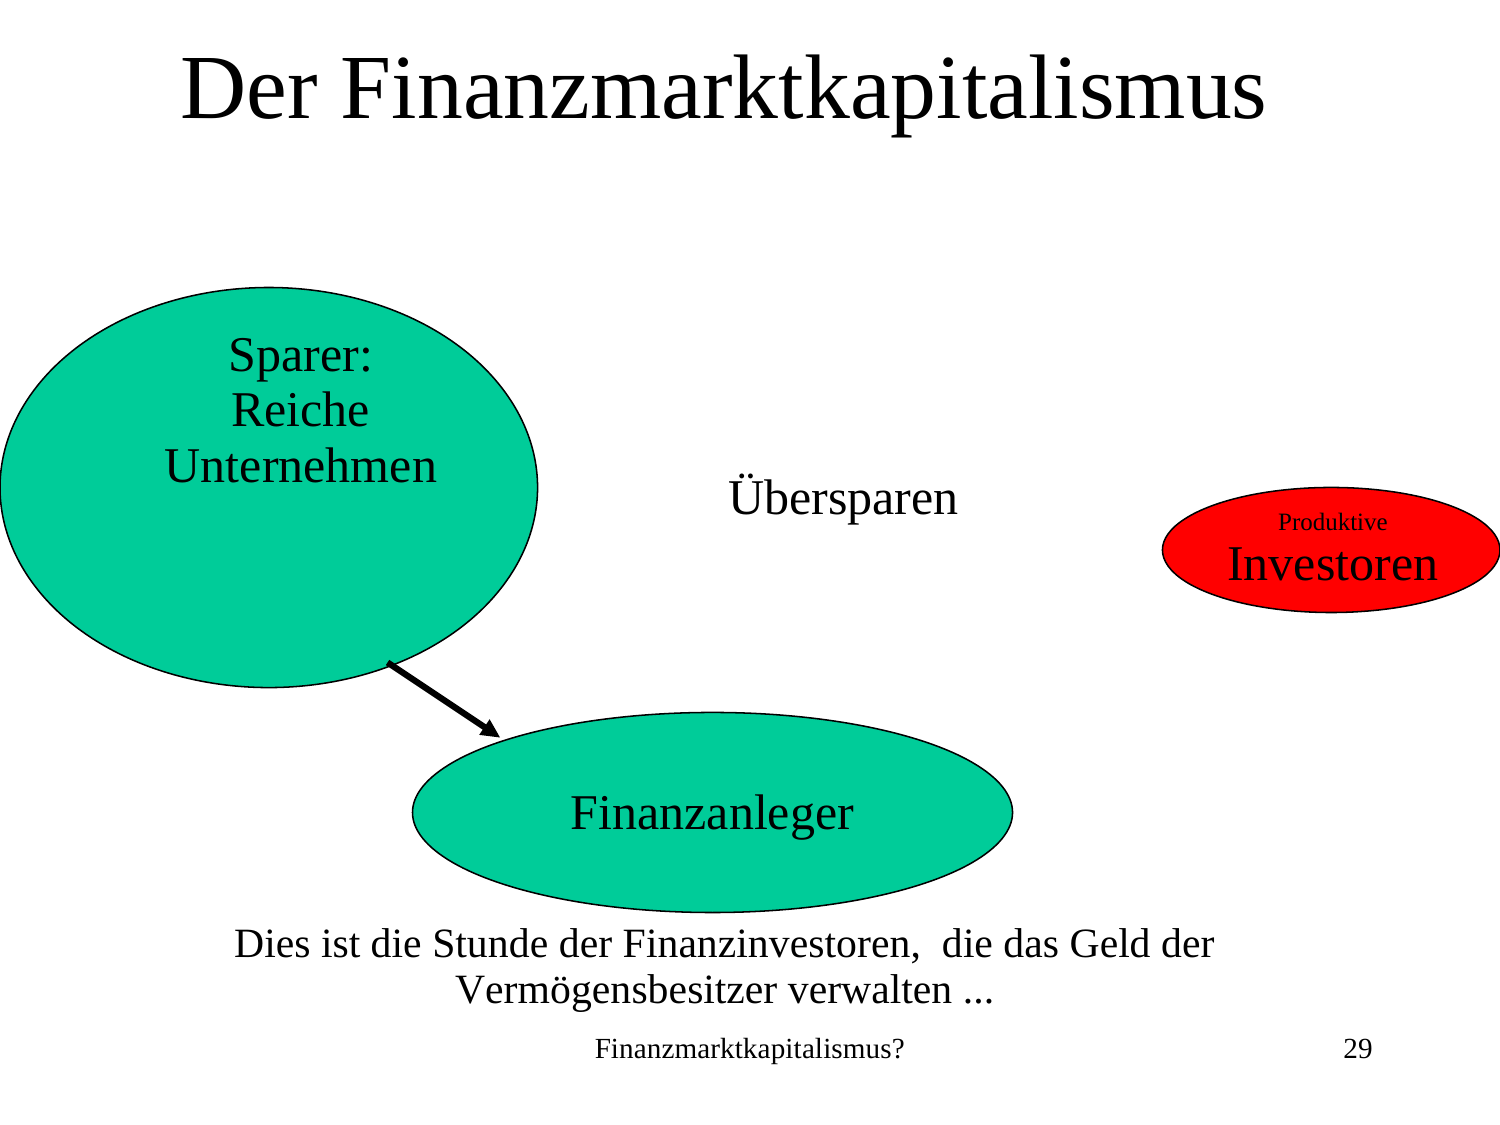

Der Finanzmarktkapitalismus
Sparer:
Reiche
Unternehmen
Übersparen
Produktive
Investoren
Finanzanleger
Dies ist die Stunde der Finanzinvestoren, die das Geld der Vermögensbesitzer verwalten ...
Finanzmarktkapitalismus?
29